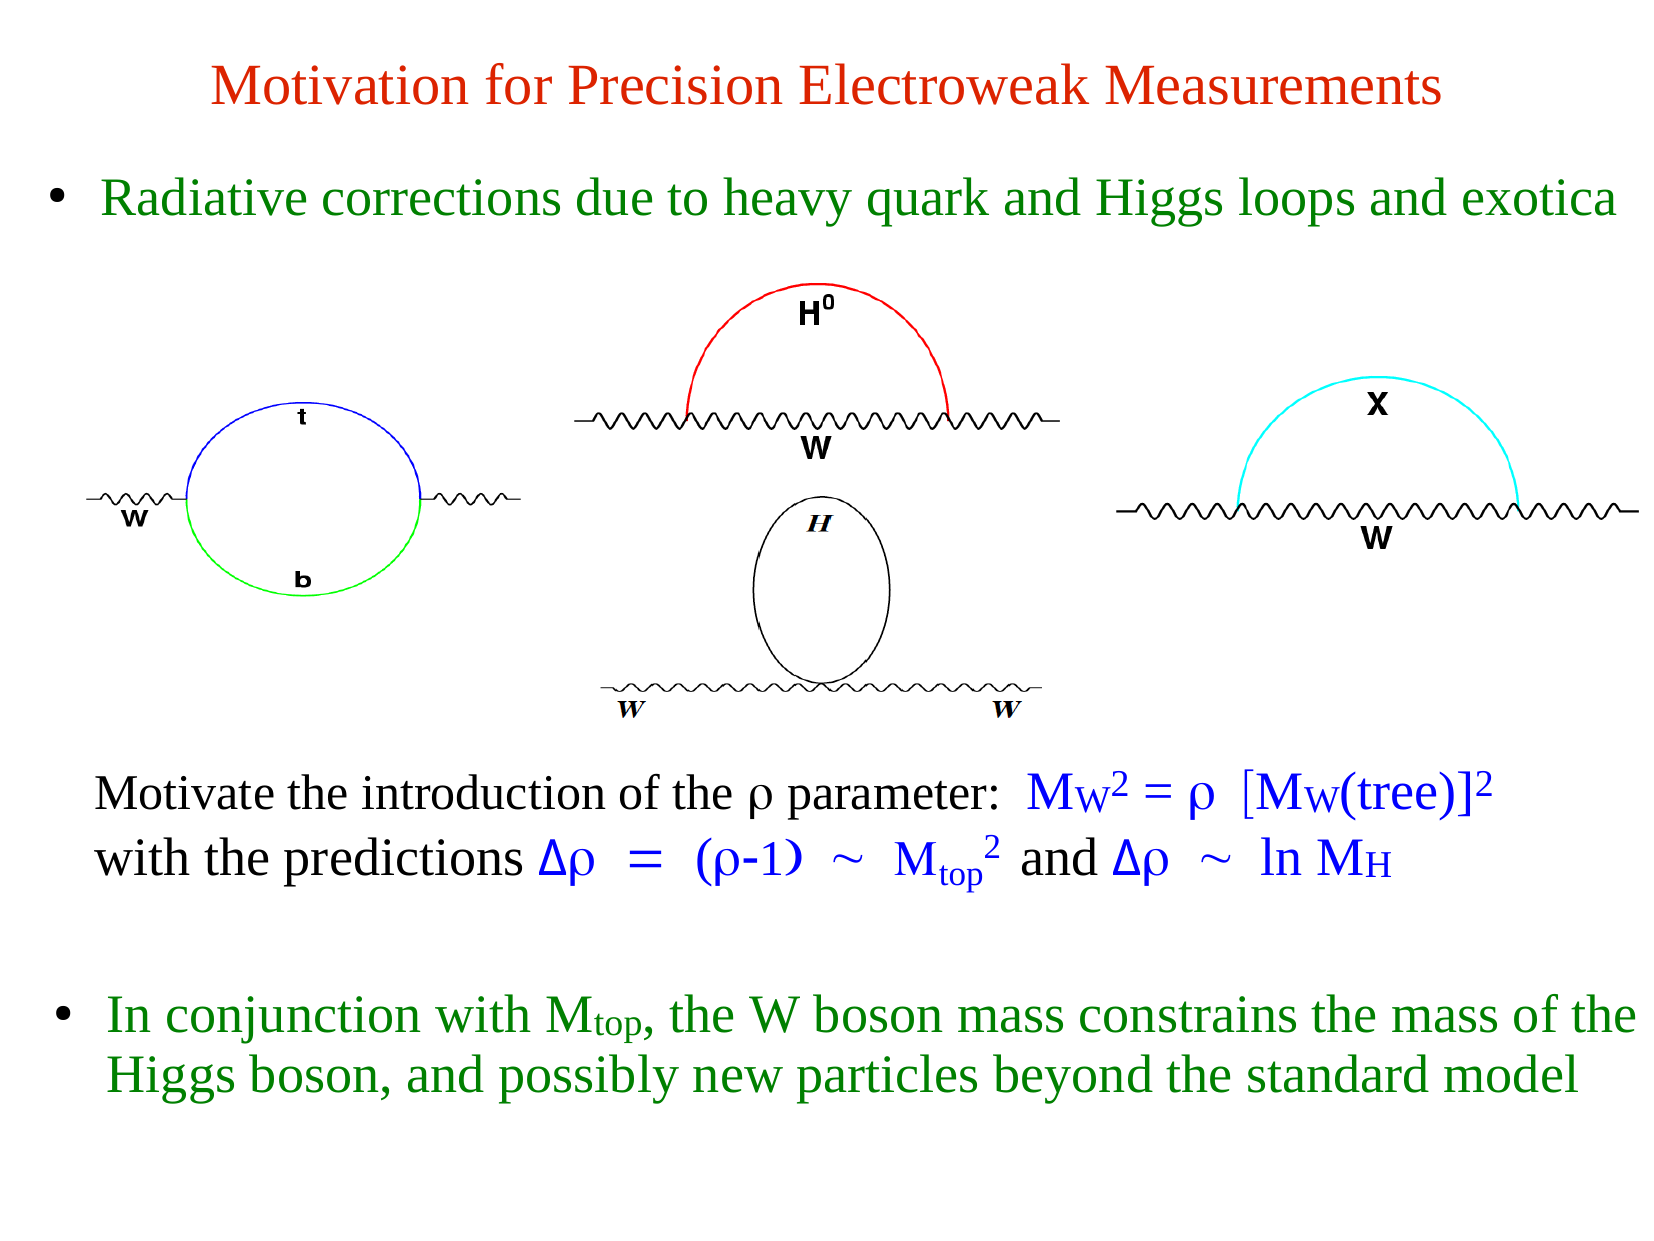

Motivation for Precision Electroweak Measurements
# Radiative corrections due to heavy quark and Higgs loops and exotica
Motivate the introduction of the ρ parameter: MW2 = ρ [MW(tree)]2
with the predictions Δρ = (ρ-1) ~ Mtop2 and Δρ ~ ln MH
In conjunction with Mtop, the W boson mass constrains the mass of the Higgs boson, and possibly new particles beyond the standard model